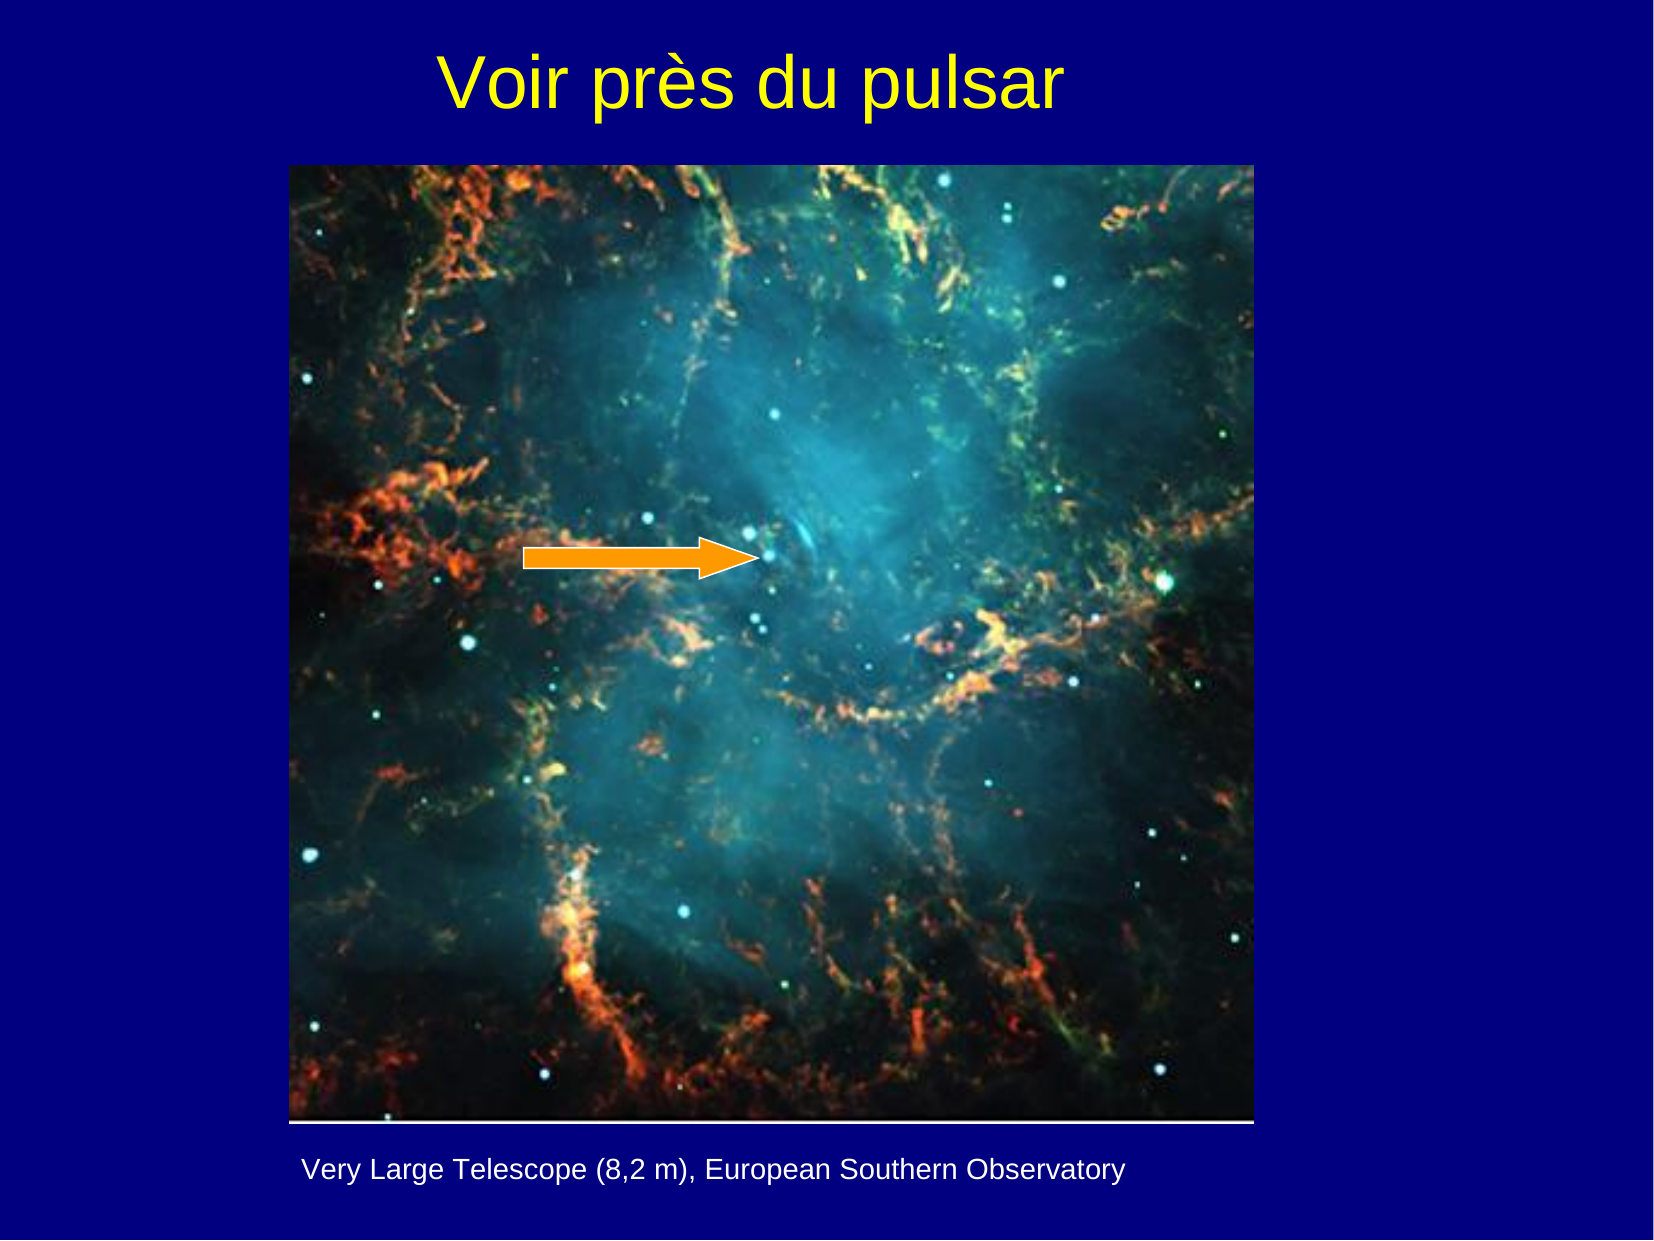

# Voir près du pulsar
Very Large Telescope (8,2 m), European Southern Observatory